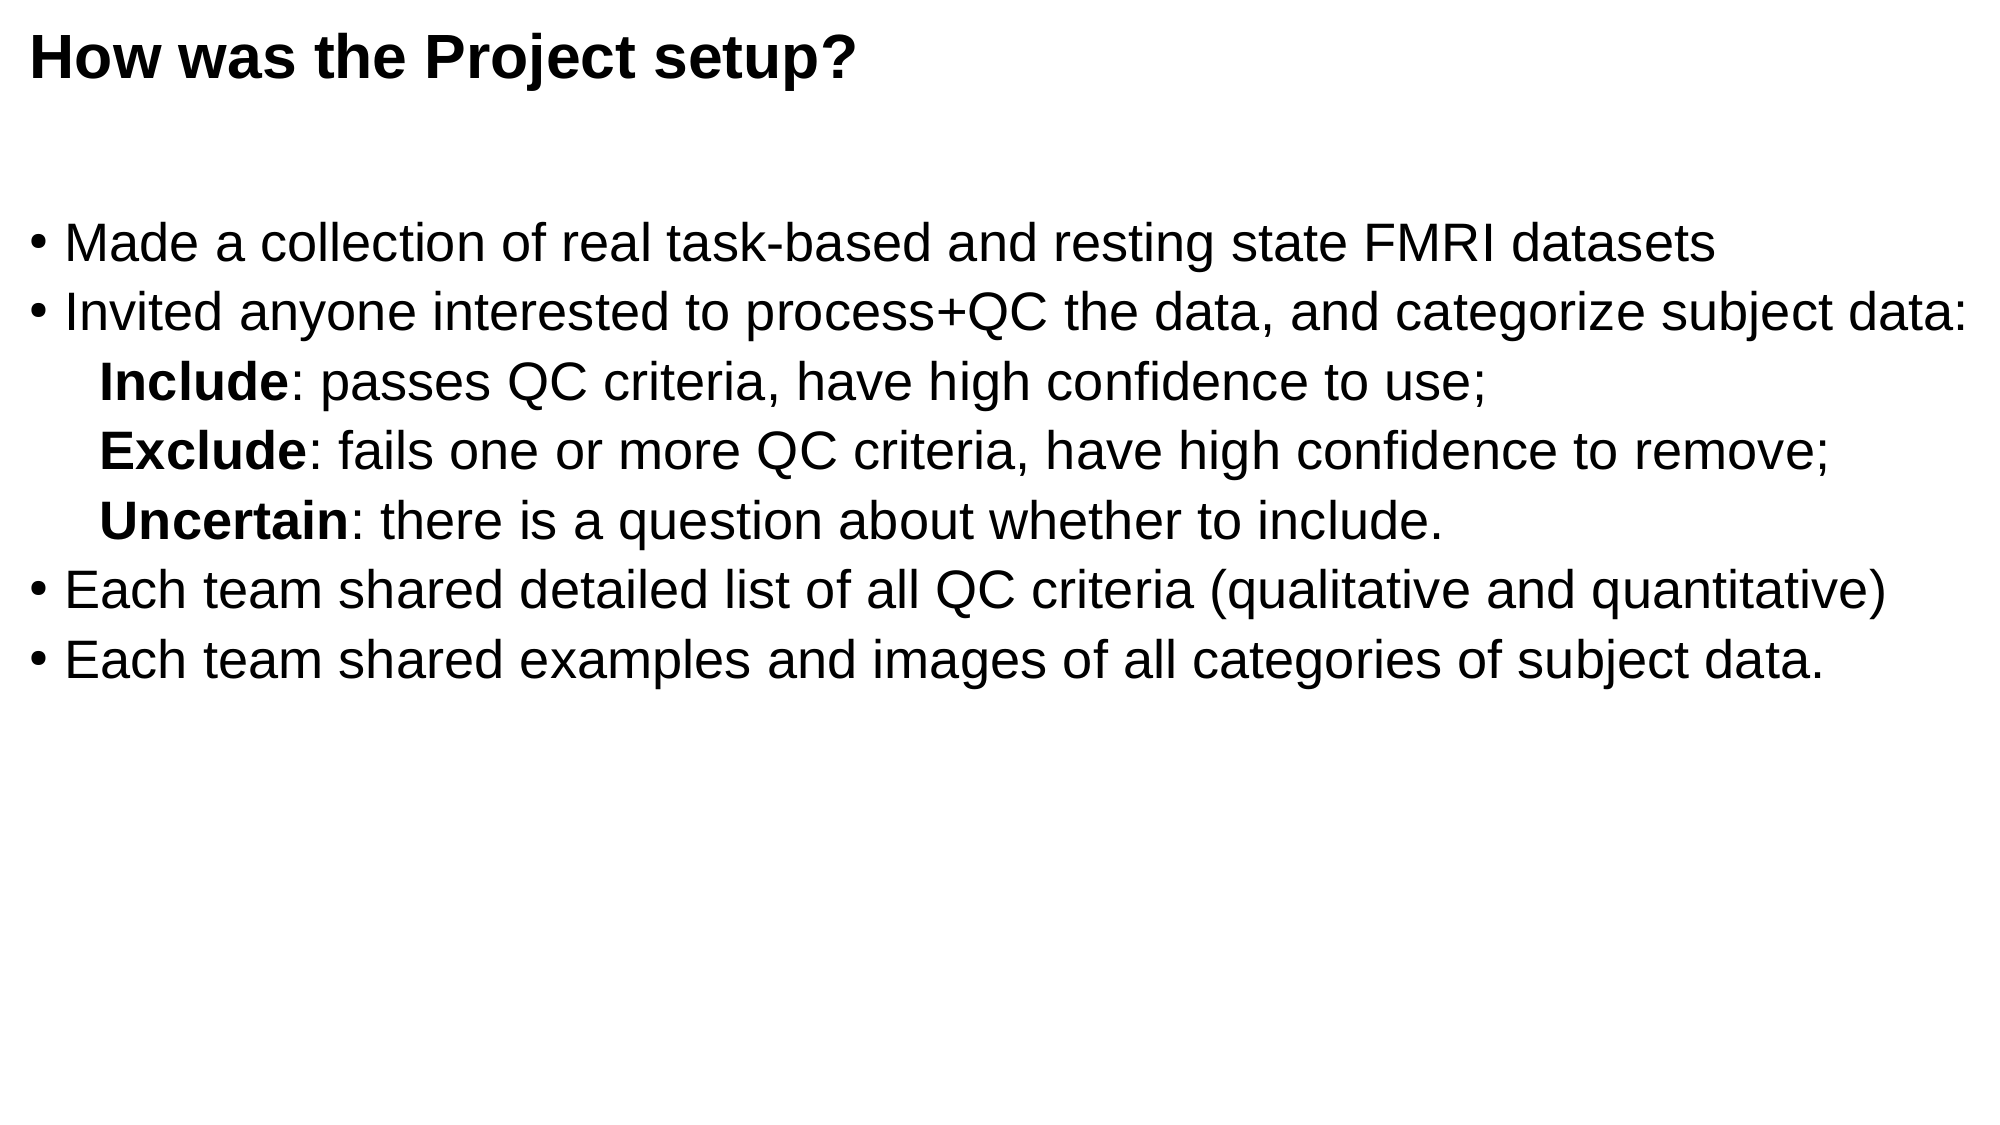

How was the Project setup?
Made a collection of real task-based and resting state FMRI datasets
Invited anyone interested to process+QC the data, and categorize subject data:
Include: passes QC criteria, have high confidence to use;
Exclude: fails one or more QC criteria, have high confidence to remove;
Uncertain: there is a question about whether to include.
Each team shared detailed list of all QC criteria (qualitative and quantitative)
Each team shared examples and images of all categories of subject data.